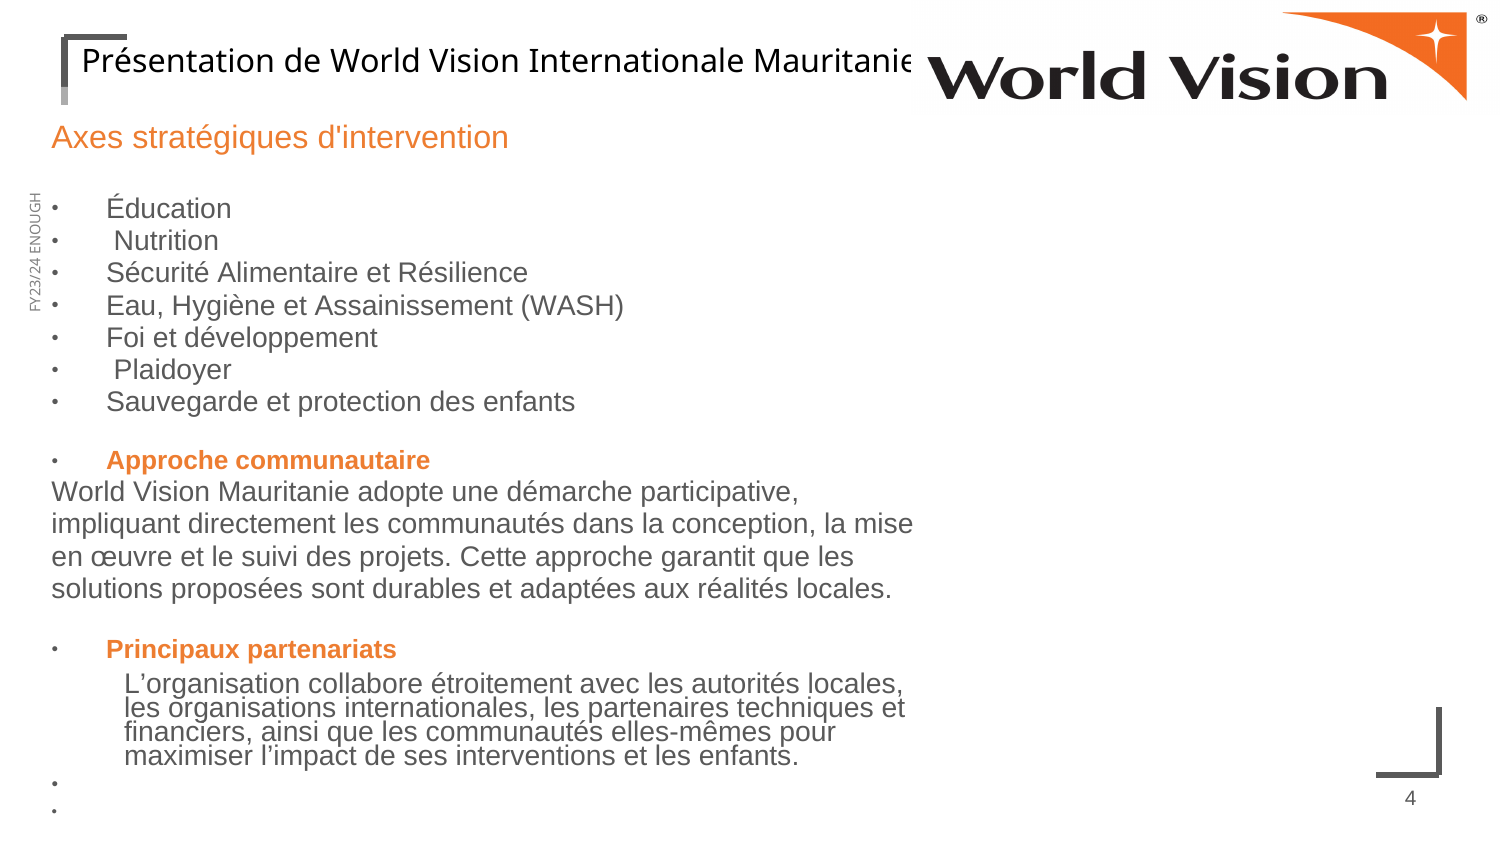

# Présentation de World Vision Internationale Mauritanie
SECTION
Axes stratégiques d'intervention
Éducation
 Nutrition
Sécurité Alimentaire et Résilience
Eau, Hygiène et Assainissement (WASH)
Foi et développement
 Plaidoyer
Sauvegarde et protection des enfants
Approche communautaire
World Vision Mauritanie adopte une démarche participative, impliquant directement les communautés dans la conception, la mise en œuvre et le suivi des projets. Cette approche garantit que les solutions proposées sont durables et adaptées aux réalités locales.
Principaux partenariats
L’organisation collabore étroitement avec les autorités locales, les organisations internationales, les partenaires techniques et financiers, ainsi que les communautés elles-mêmes pour maximiser l’impact de ses interventions et les enfants.
FY23/24 ENOUGH
4